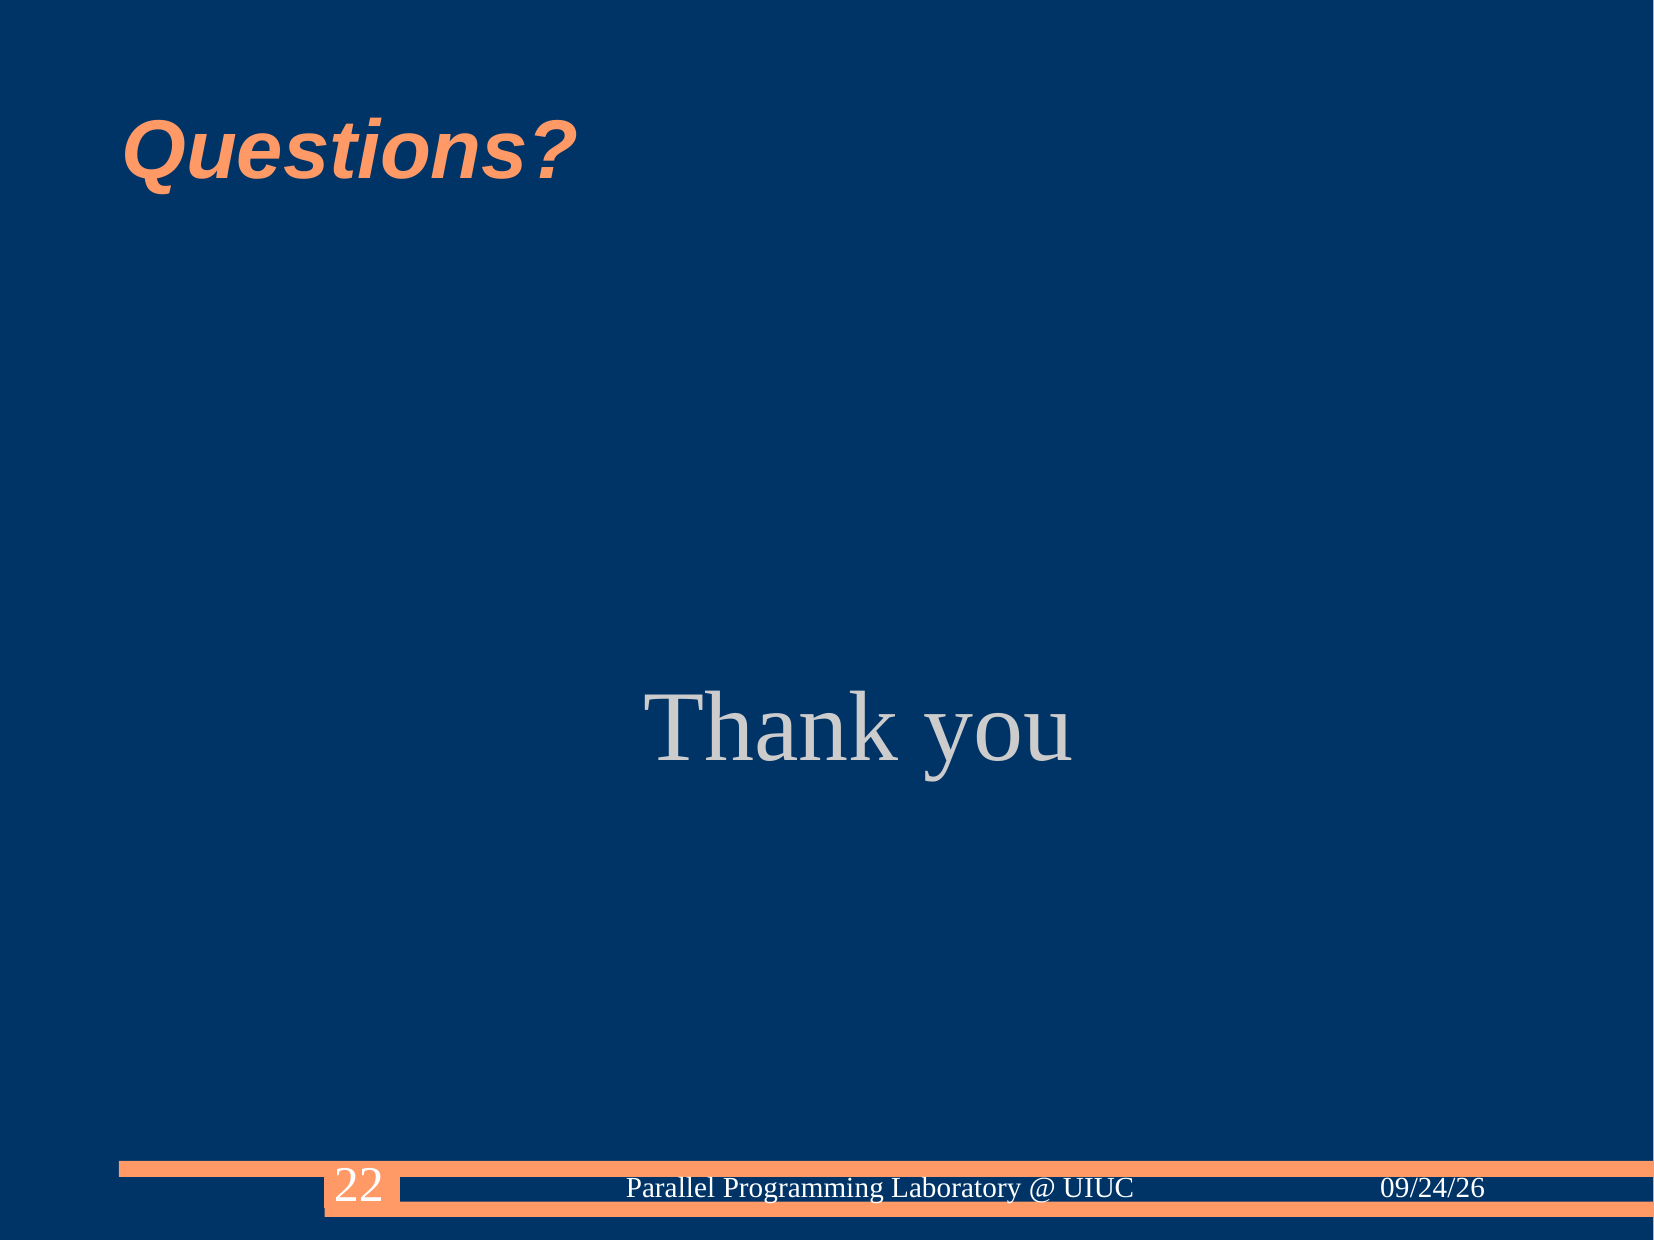

# Questions?
Thank you
Parallel Programming Laboratory @ UIUC